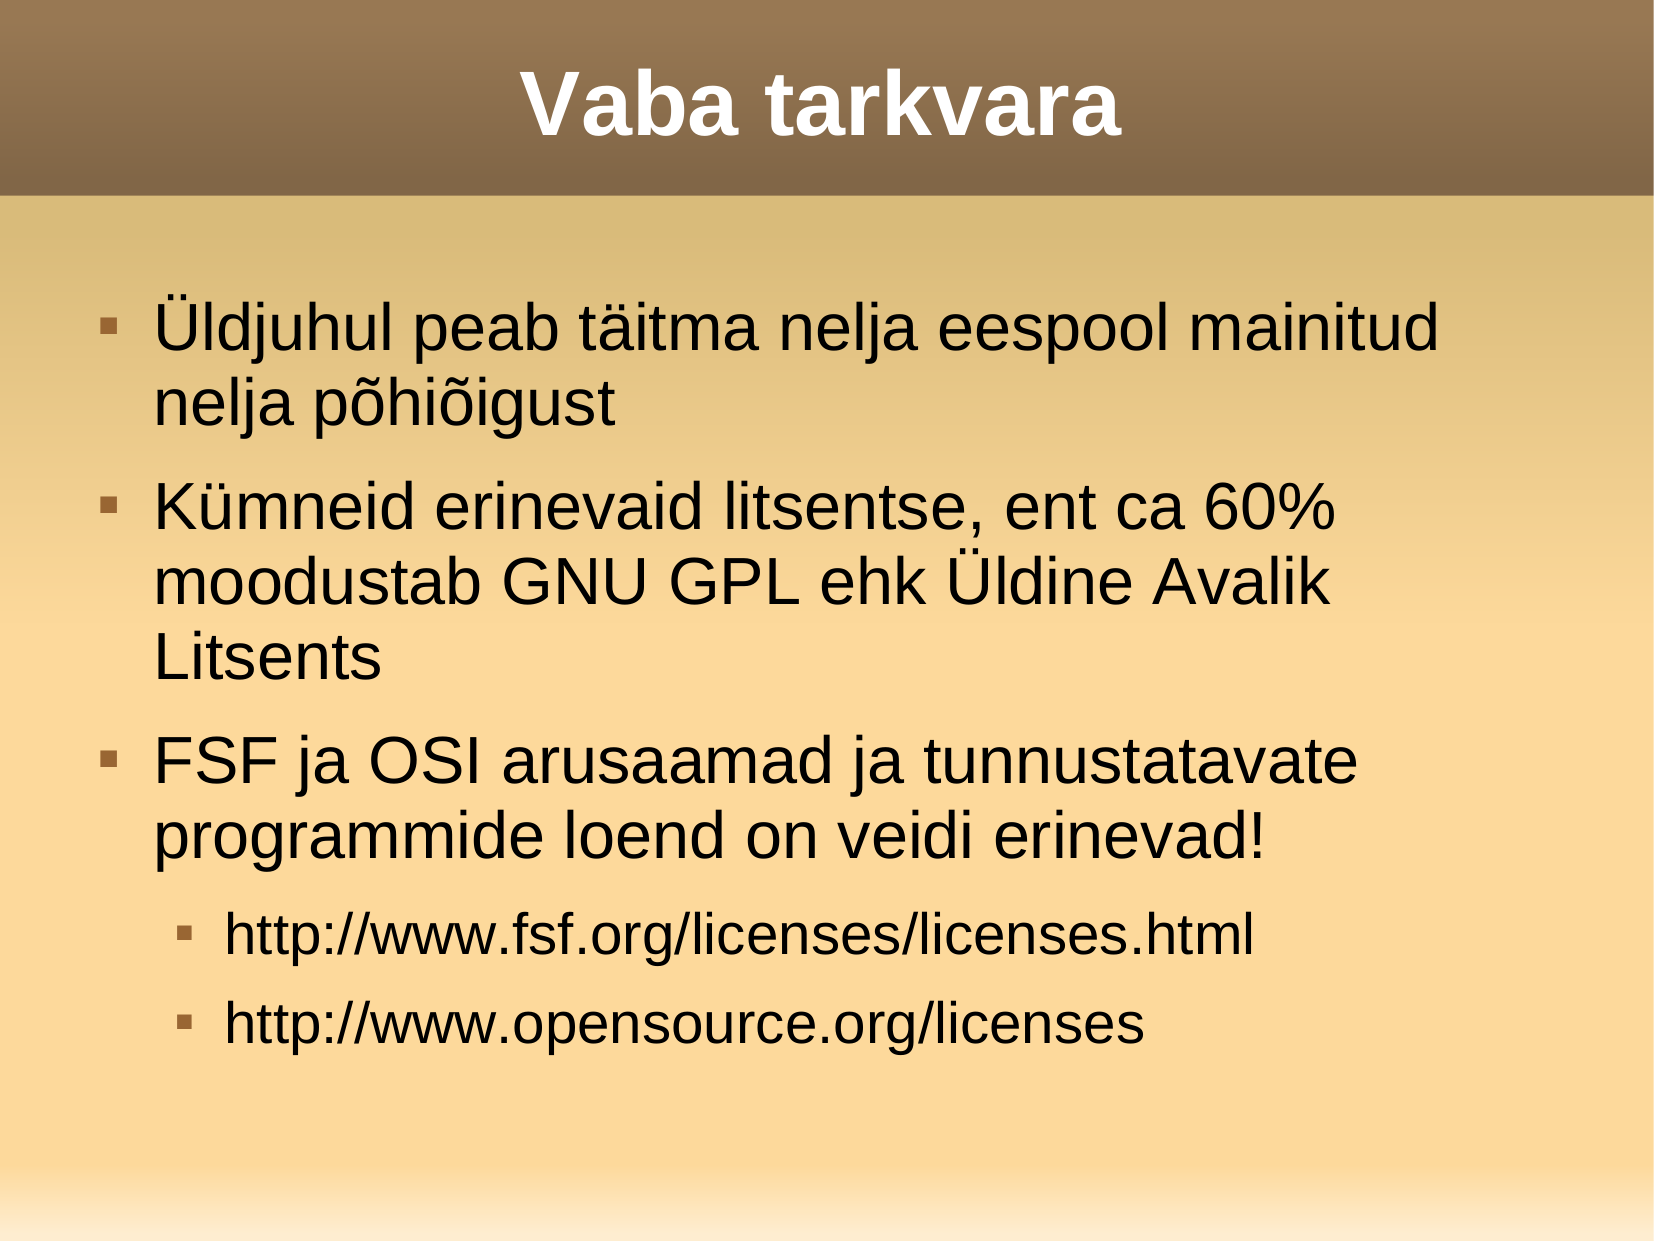

# Vaba tarkvara
Üldjuhul peab täitma nelja eespool mainitud nelja põhiõigust
Kümneid erinevaid litsentse, ent ca 60% moodustab GNU GPL ehk Üldine Avalik Litsents
FSF ja OSI arusaamad ja tunnustatavate programmide loend on veidi erinevad!
http://www.fsf.org/licenses/licenses.html
http://www.opensource.org/licenses